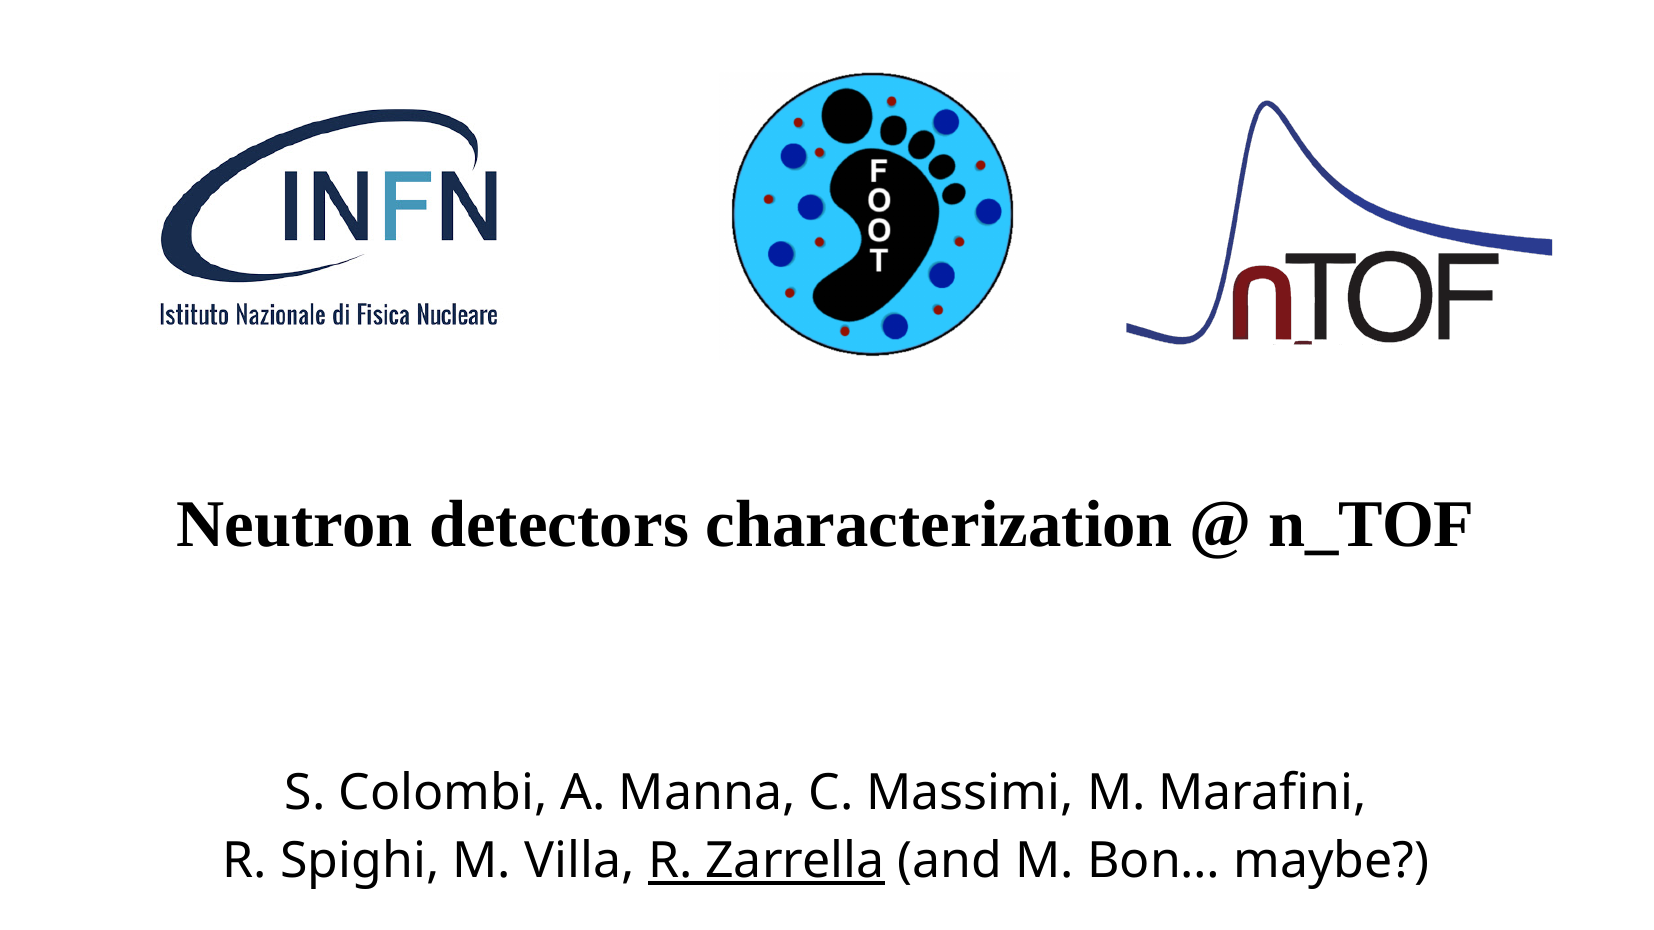

Neutron detectors characterization @ n_TOF
S. Colombi, A. Manna, C. Massimi, M. Marafini,
R. Spighi, M. Villa, R. Zarrella (and M. Bon… maybe?)